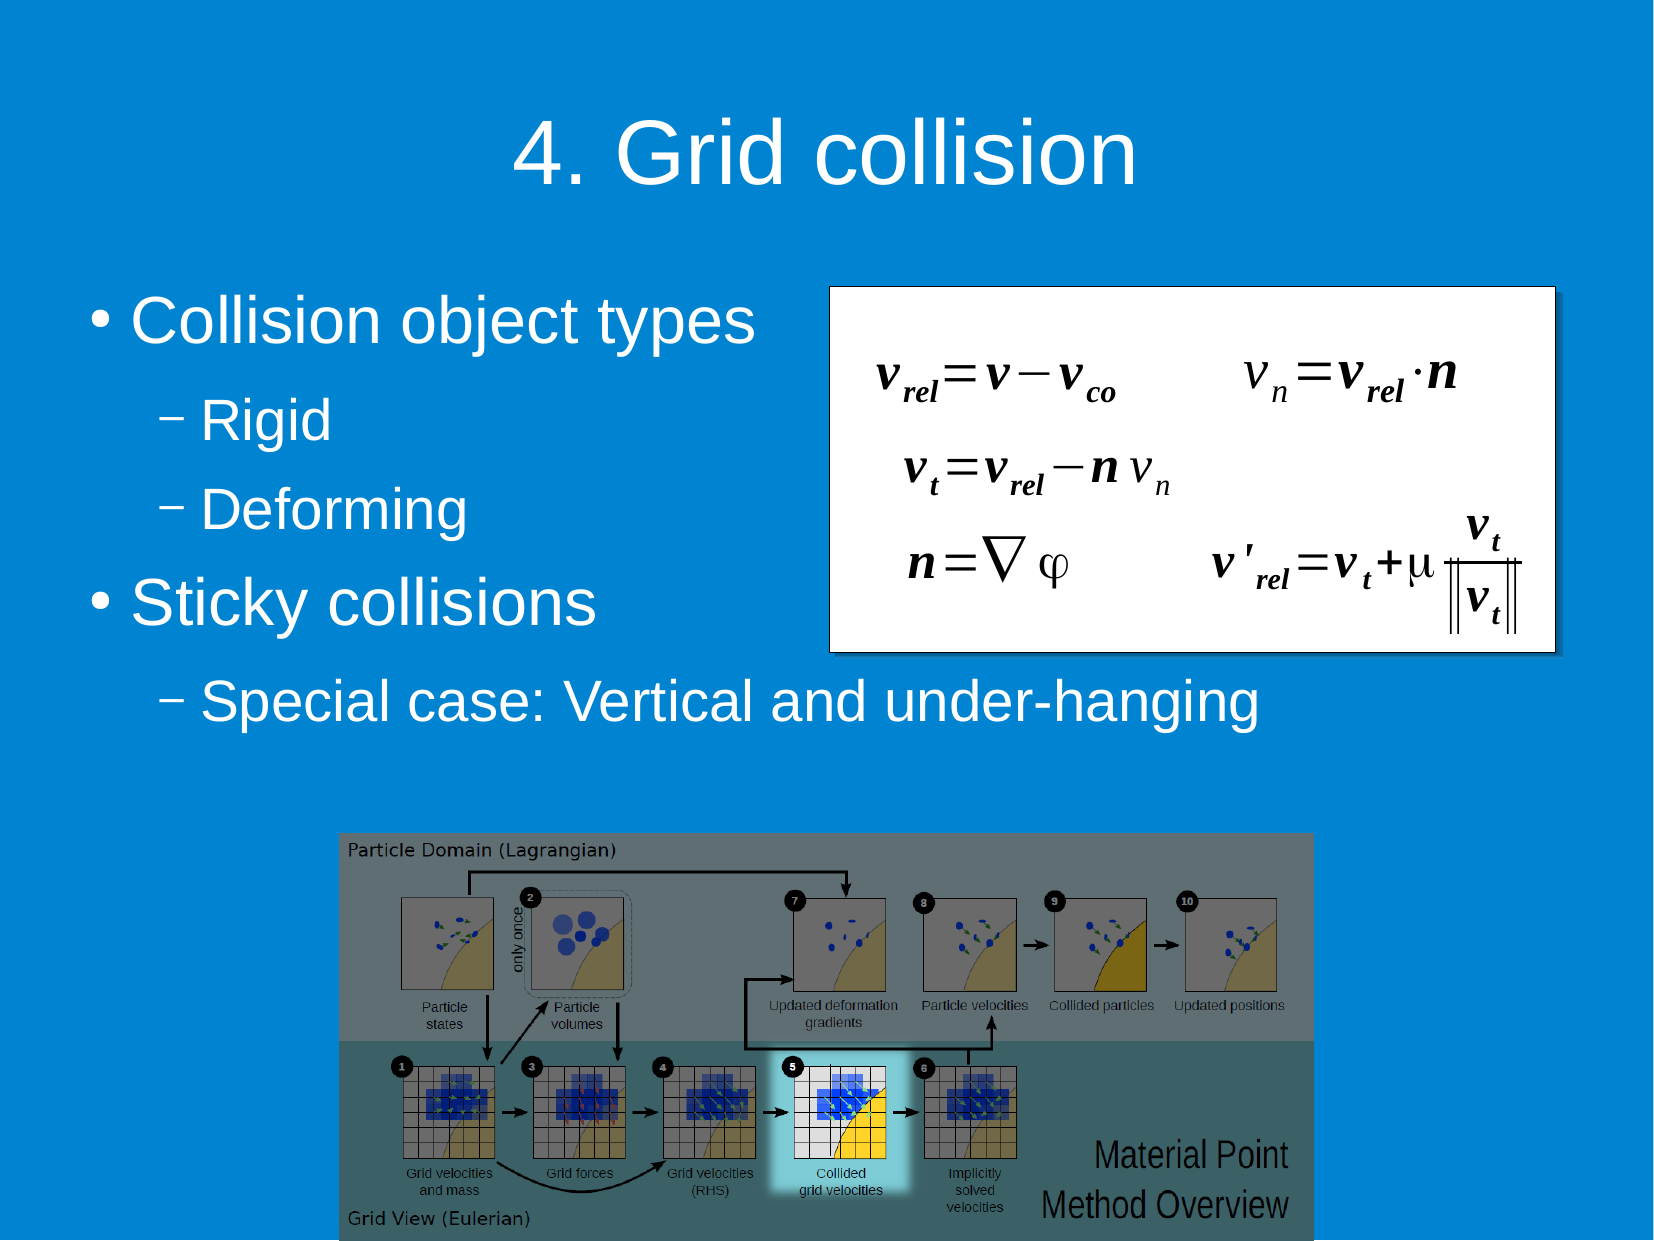

4. Grid collision
 Collision object types
 Rigid
 Deforming
 Sticky collisions
 Special case: Vertical and under-hanging
# sdsd